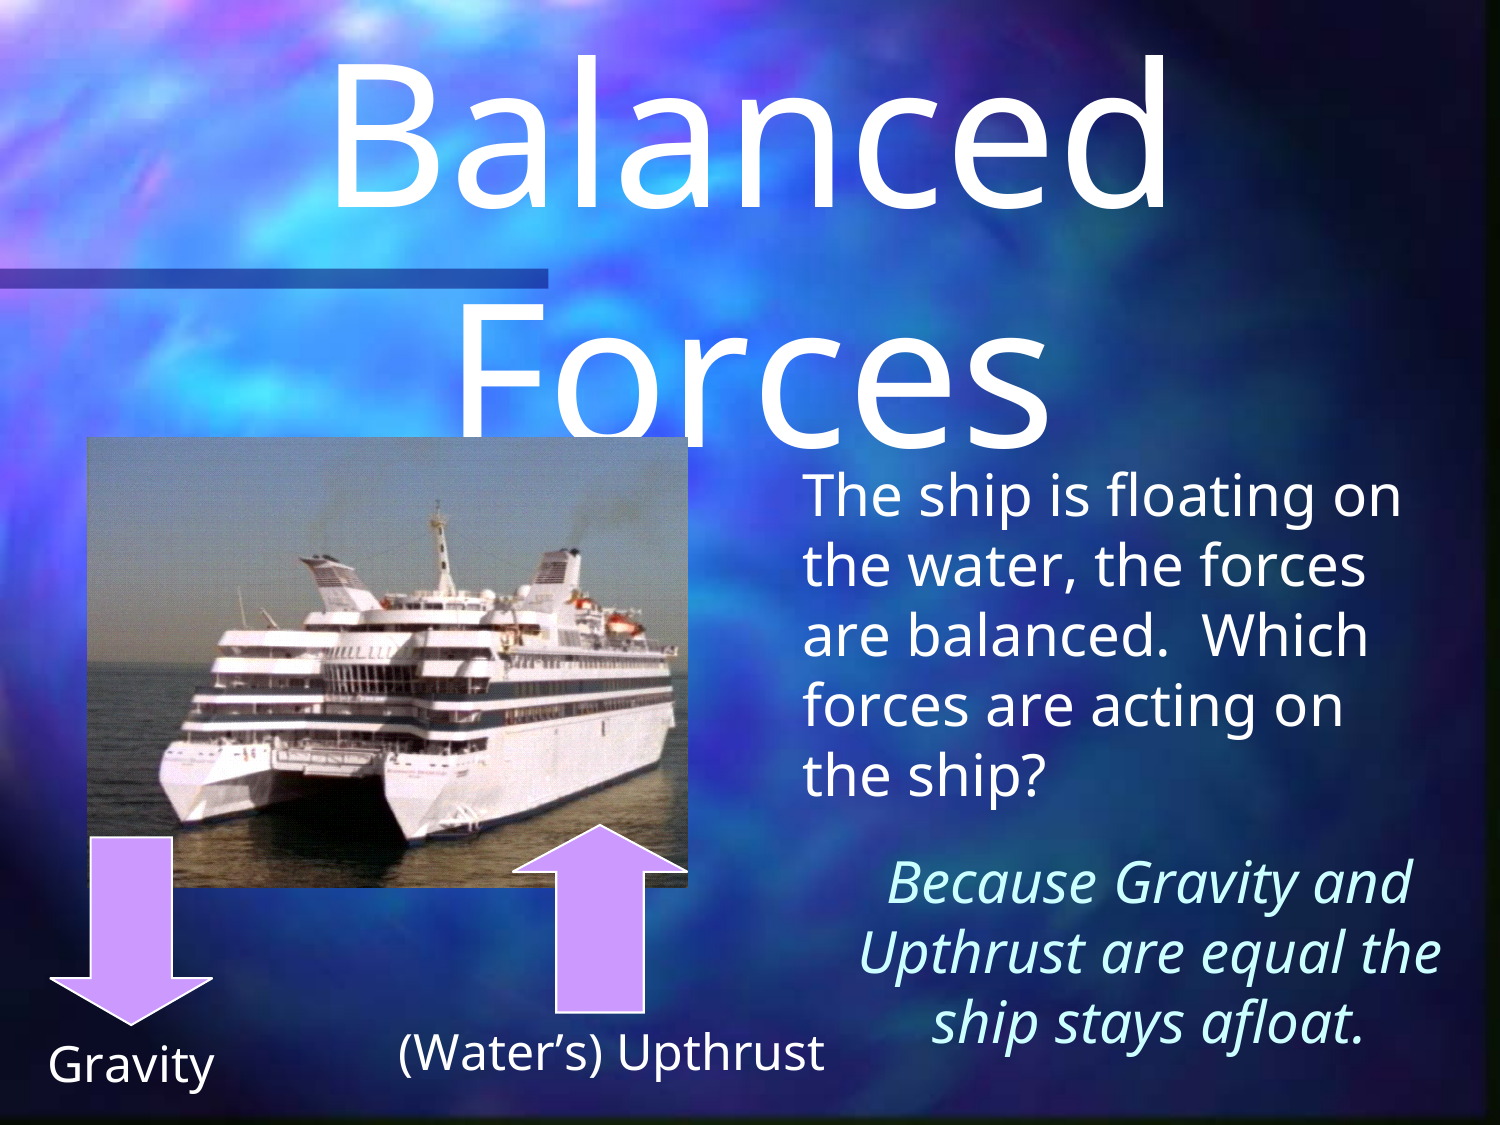

Balanced Forces
The ship is floating on the water, the forces are balanced. Which forces are acting on the ship?
Because Gravity and Upthrust are equal the ship stays afloat.
(Water’s) Upthrust
Gravity